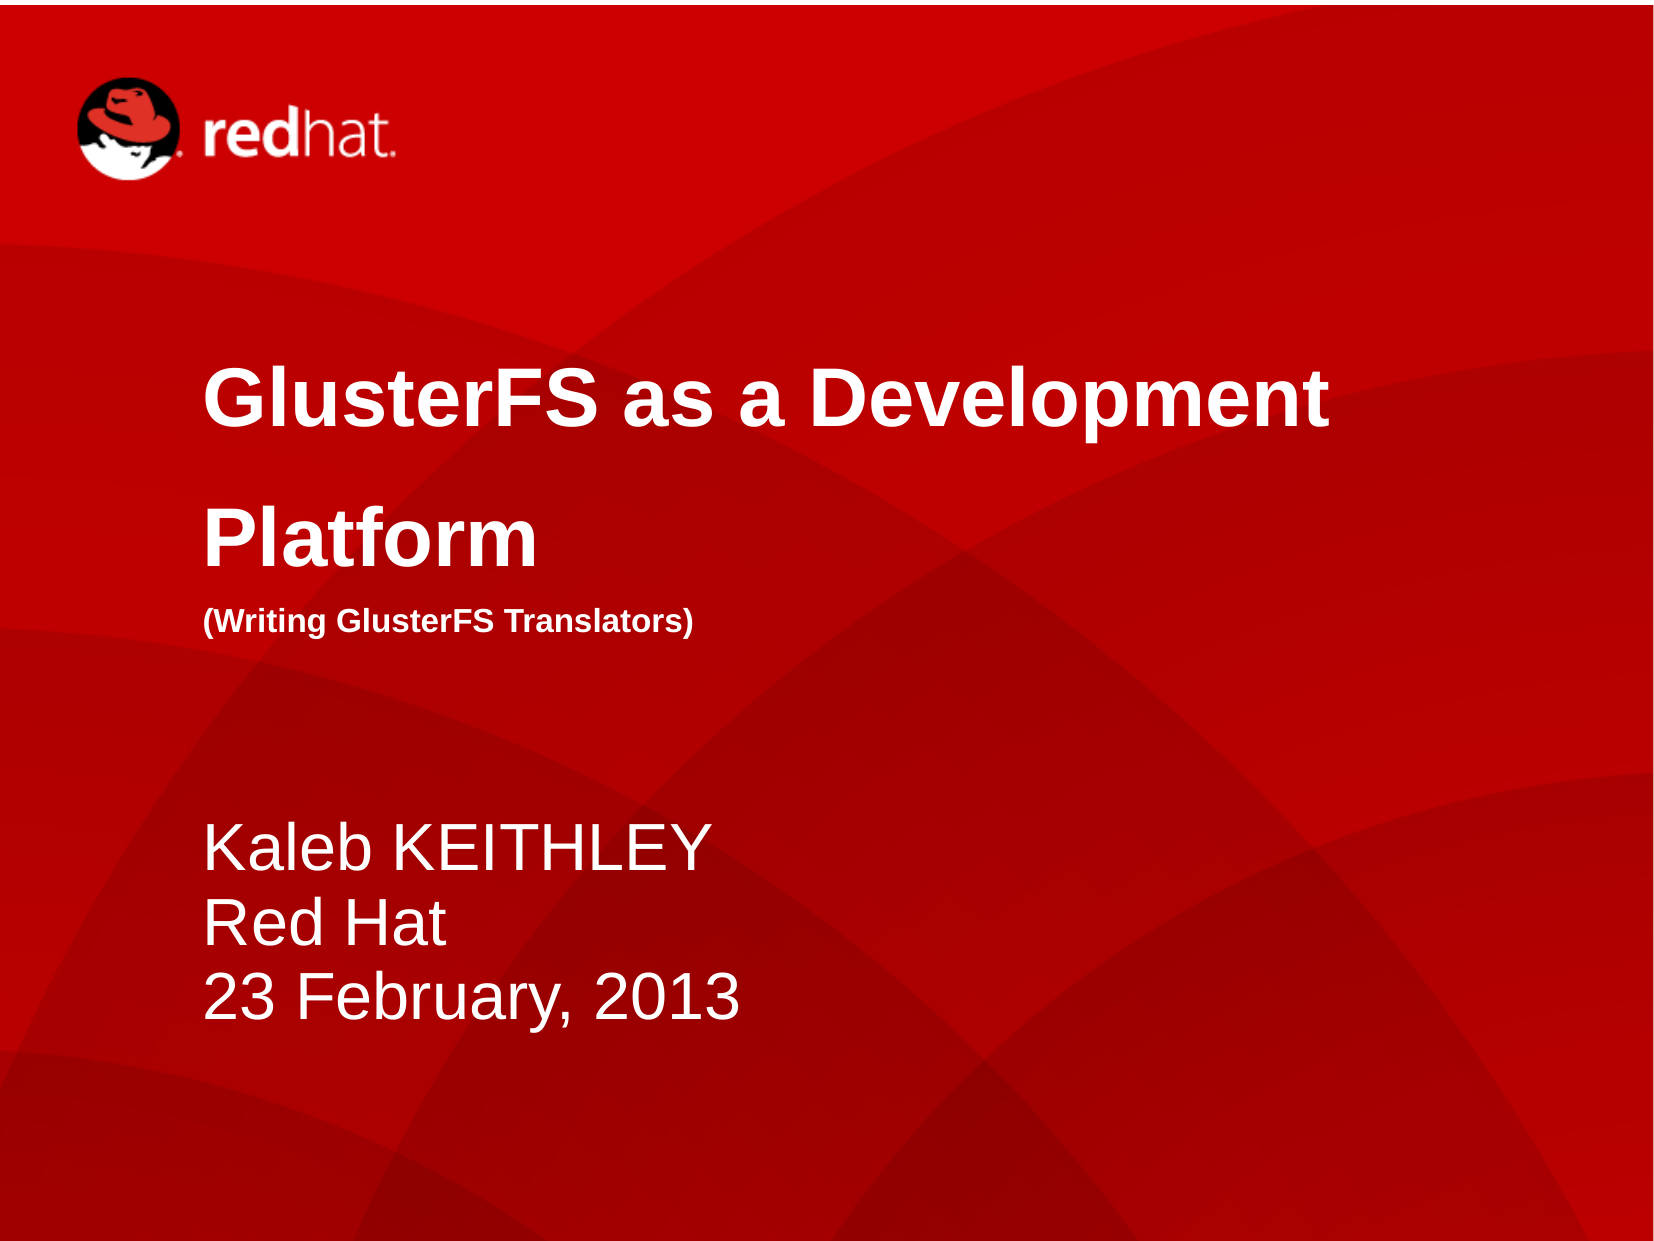

GlusterFS as a Development Platform
(Writing GlusterFS Translators)
Kaleb KEITHLEY
Red Hat
23 February, 2013